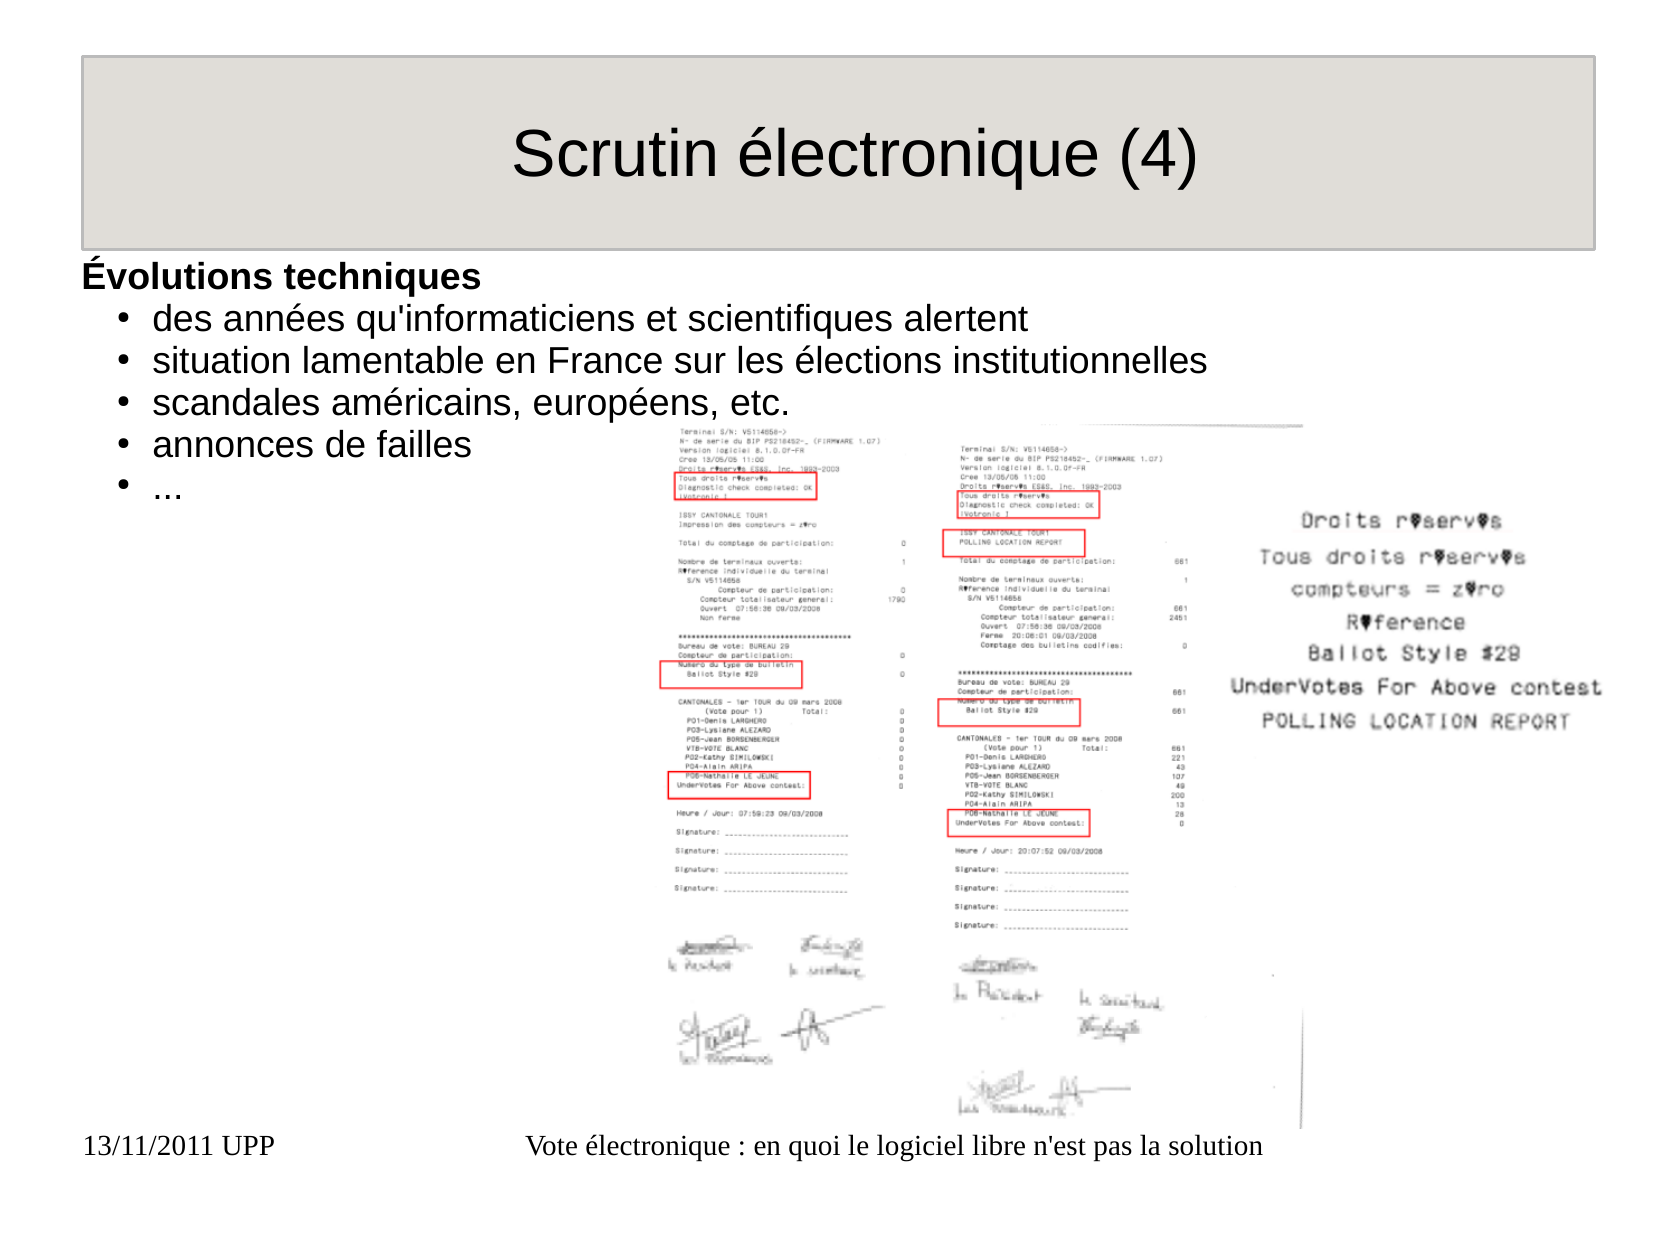

# Scrutin électronique (4)
Évolutions techniques
des années qu'informaticiens et scientifiques alertent
situation lamentable en France sur les élections institutionnelles
scandales américains, européens, etc.
annonces de failles
...